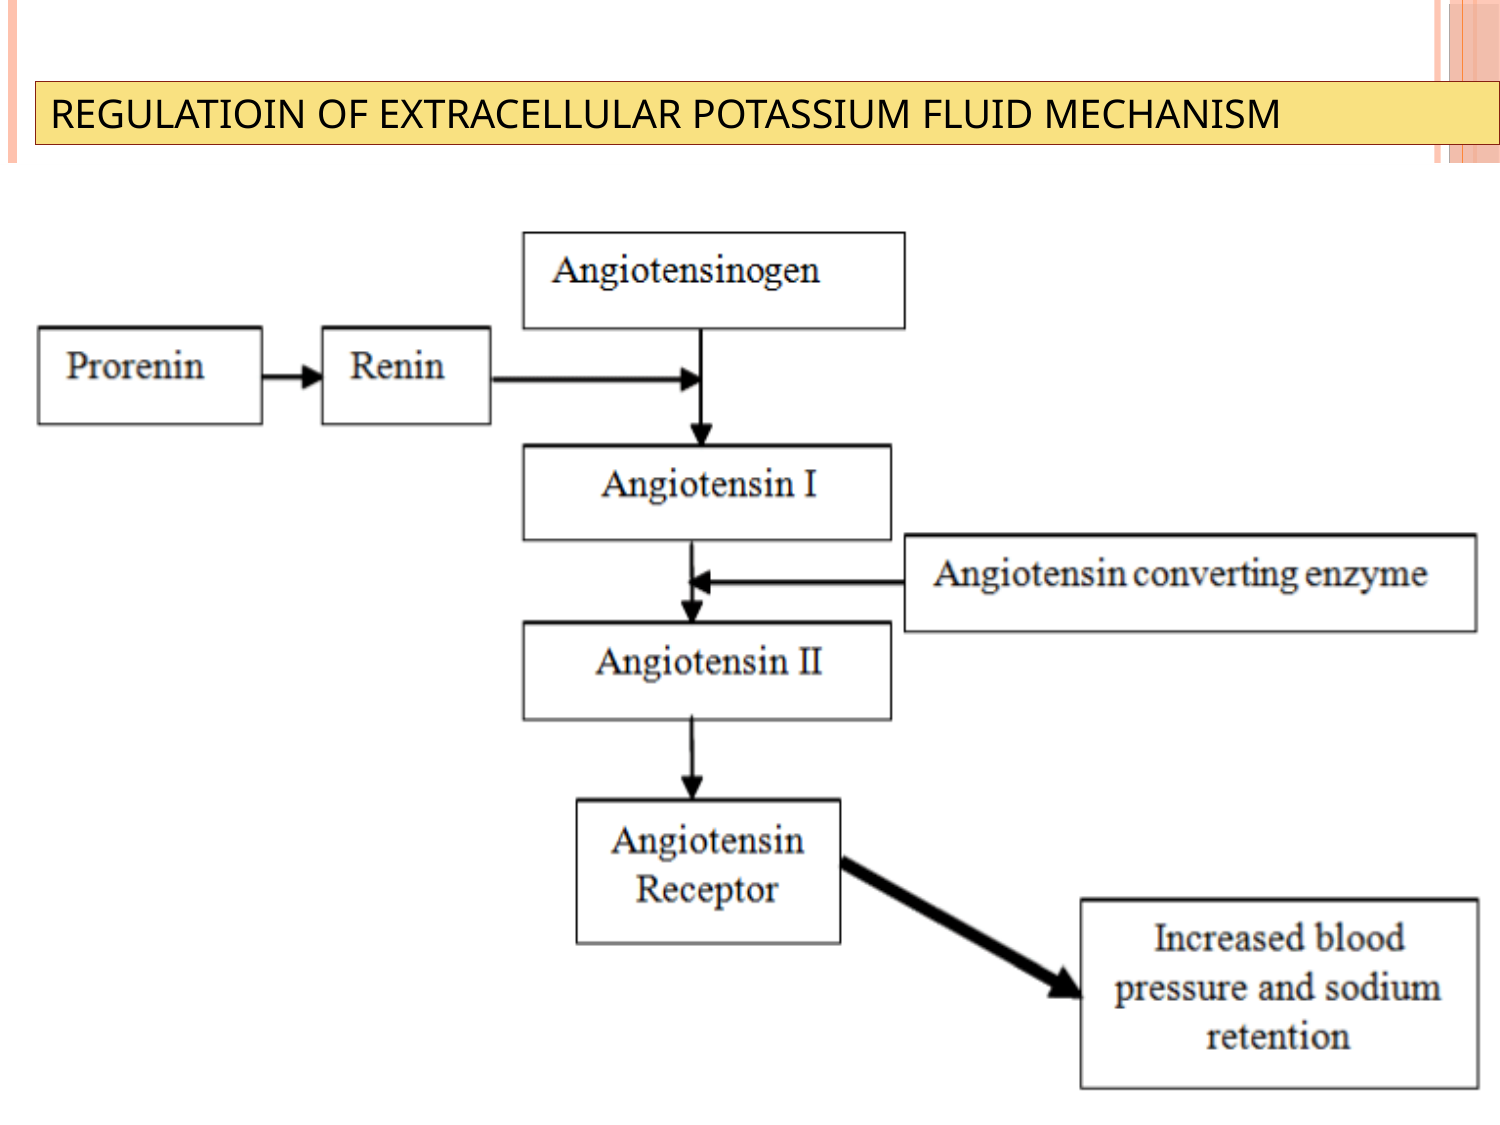

# v
REGULATIOIN OF EXTRACELLULAR POTASSIUM FLUID MECHANISM